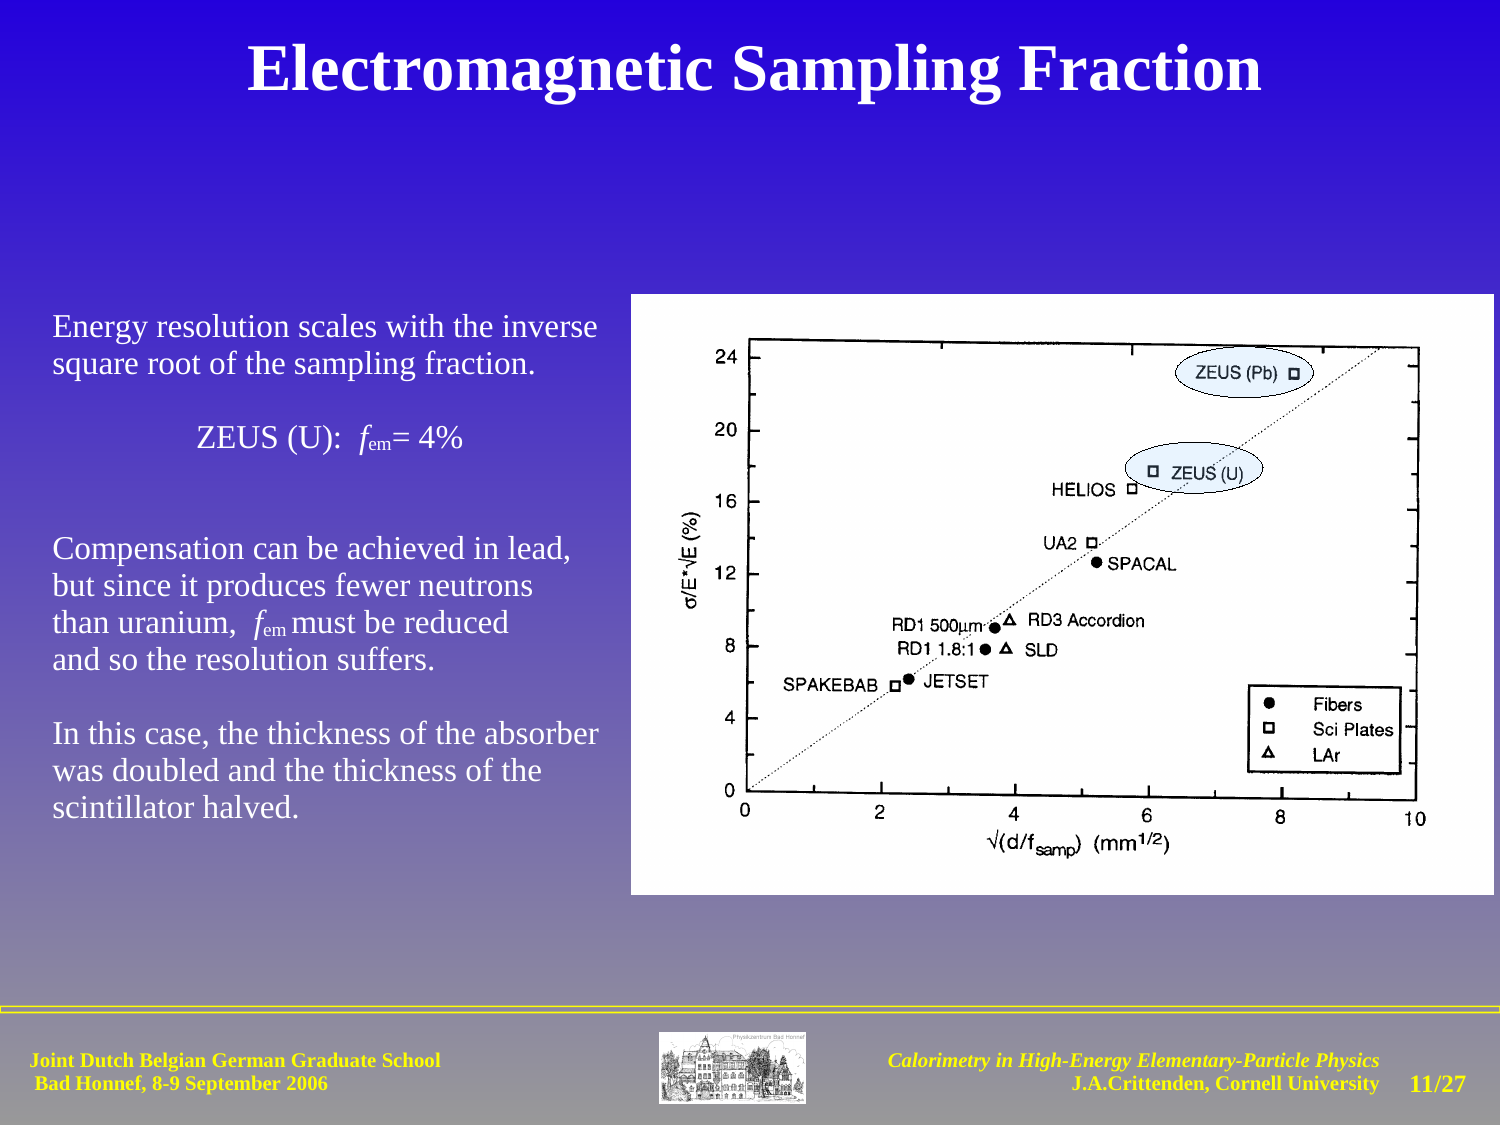

# Electromagnetic Sampling Fraction
Energy resolution scales with the inverse
square root of the sampling fraction.
ZEUS (U): fem= 4%
Compensation can be achieved in lead,
but since it produces fewer neutrons
than uranium, fem must be reduced
and so the resolution suffers.
In this case, the thickness of the absorber
was doubled and the thickness of the
scintillator halved.